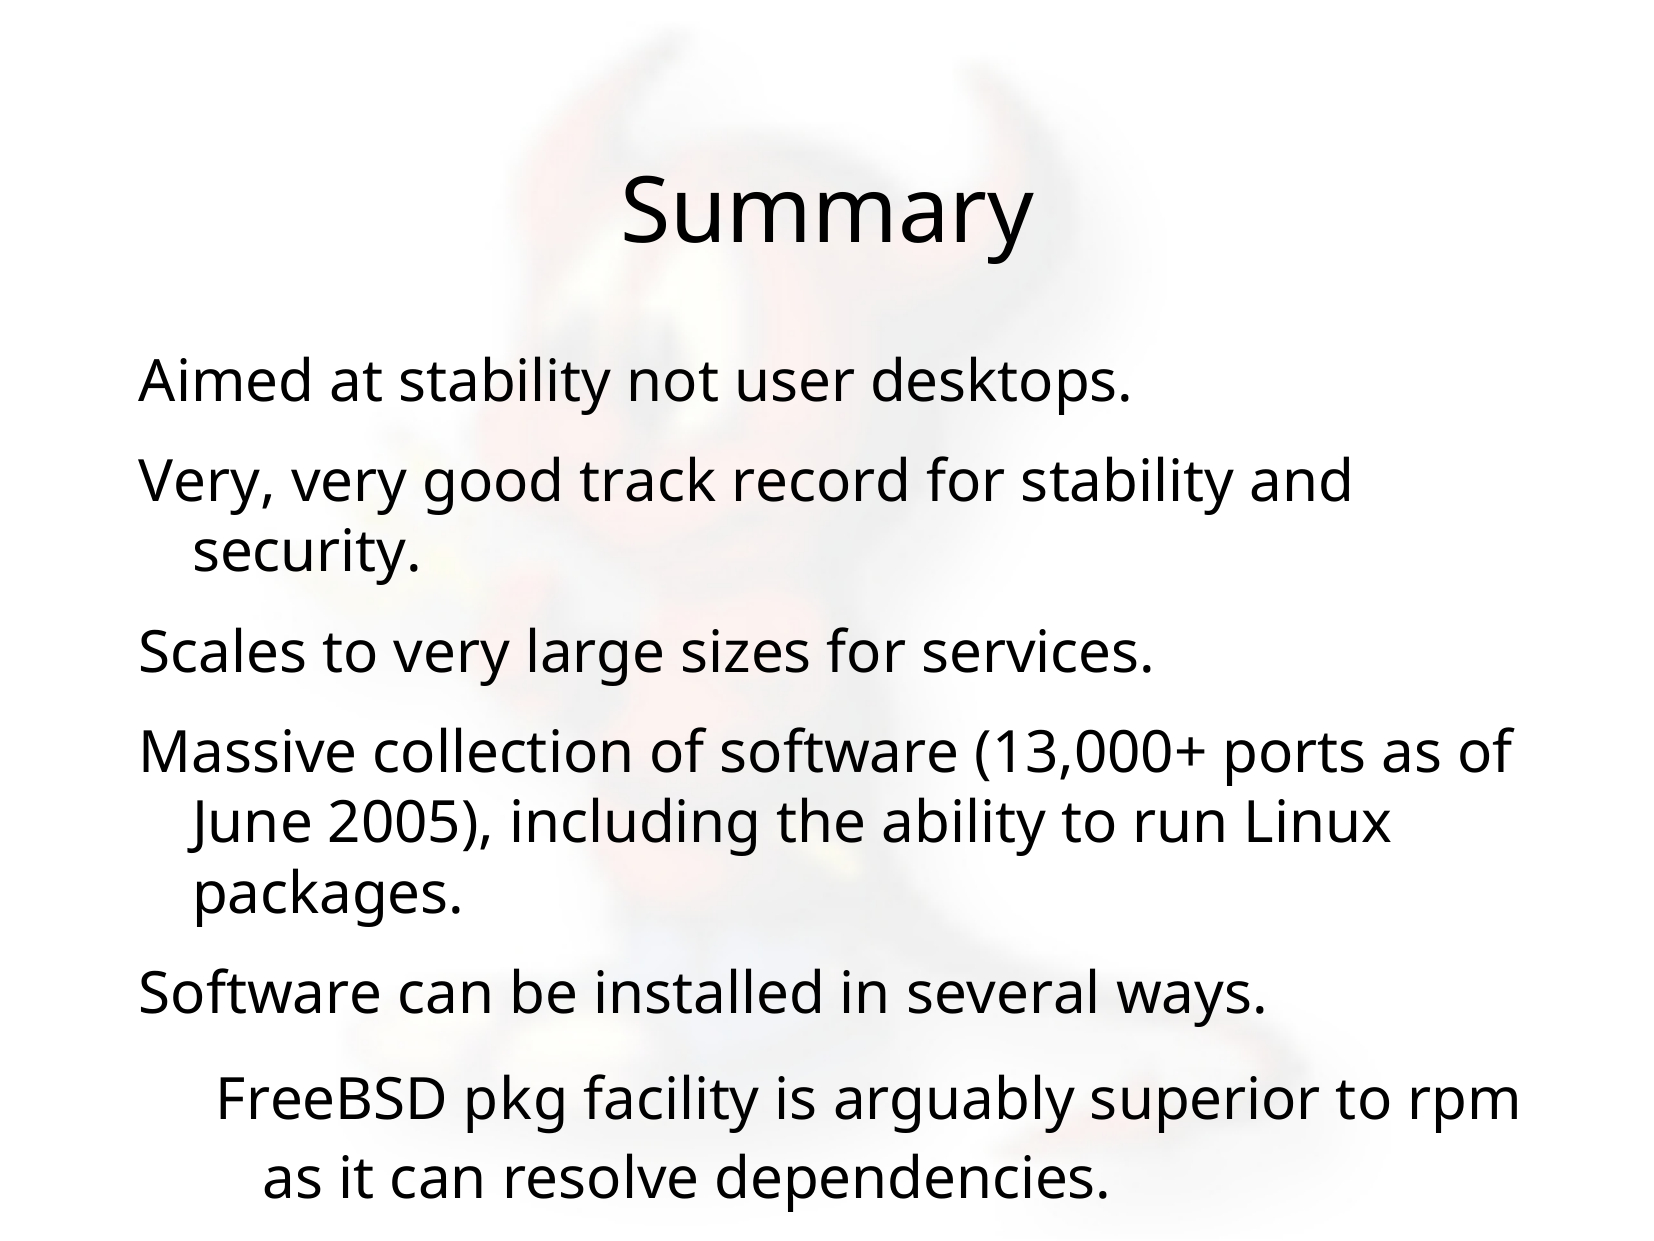

# Summary
Aimed at stability not user desktops.
Very, very good track record for stability and security.
Scales to very large sizes for services.
Massive collection of software (13,000+ ports as of June 2005), including the ability to run Linux packages.
Software can be installed in several ways.
FreeBSD pkg facility is arguably superior to rpm as it can resolve dependencies.